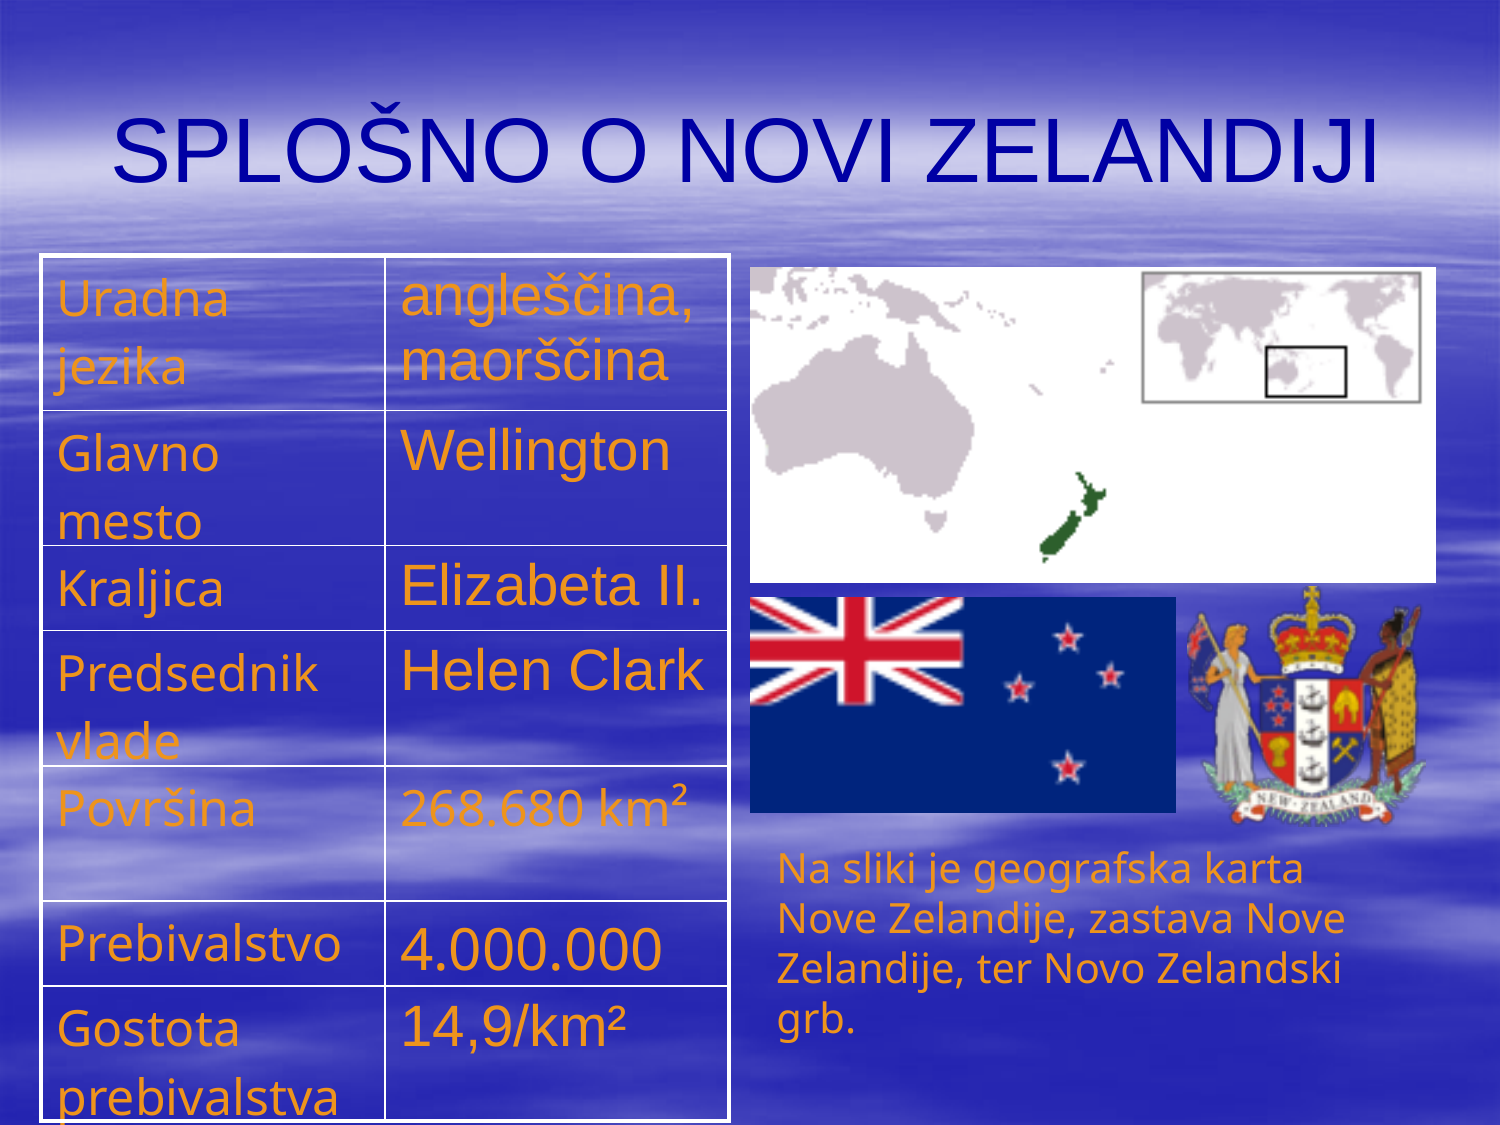

# SPLOŠNO O NOVI ZELANDIJI
| Uradna jezika | angleščina, maorščina |
| --- | --- |
| Glavno mesto | Wellington |
| Kraljica | Elizabeta II. |
| Predsednik vlade | Helen Clark |
| Površina | 268.680 km² |
| Prebivalstvo | 4.000.000 |
| Gostota prebivalstva | 14,9/km² |
Na sliki je geografska karta Nove Zelandije, zastava Nove Zelandije, ter Novo Zelandski grb.